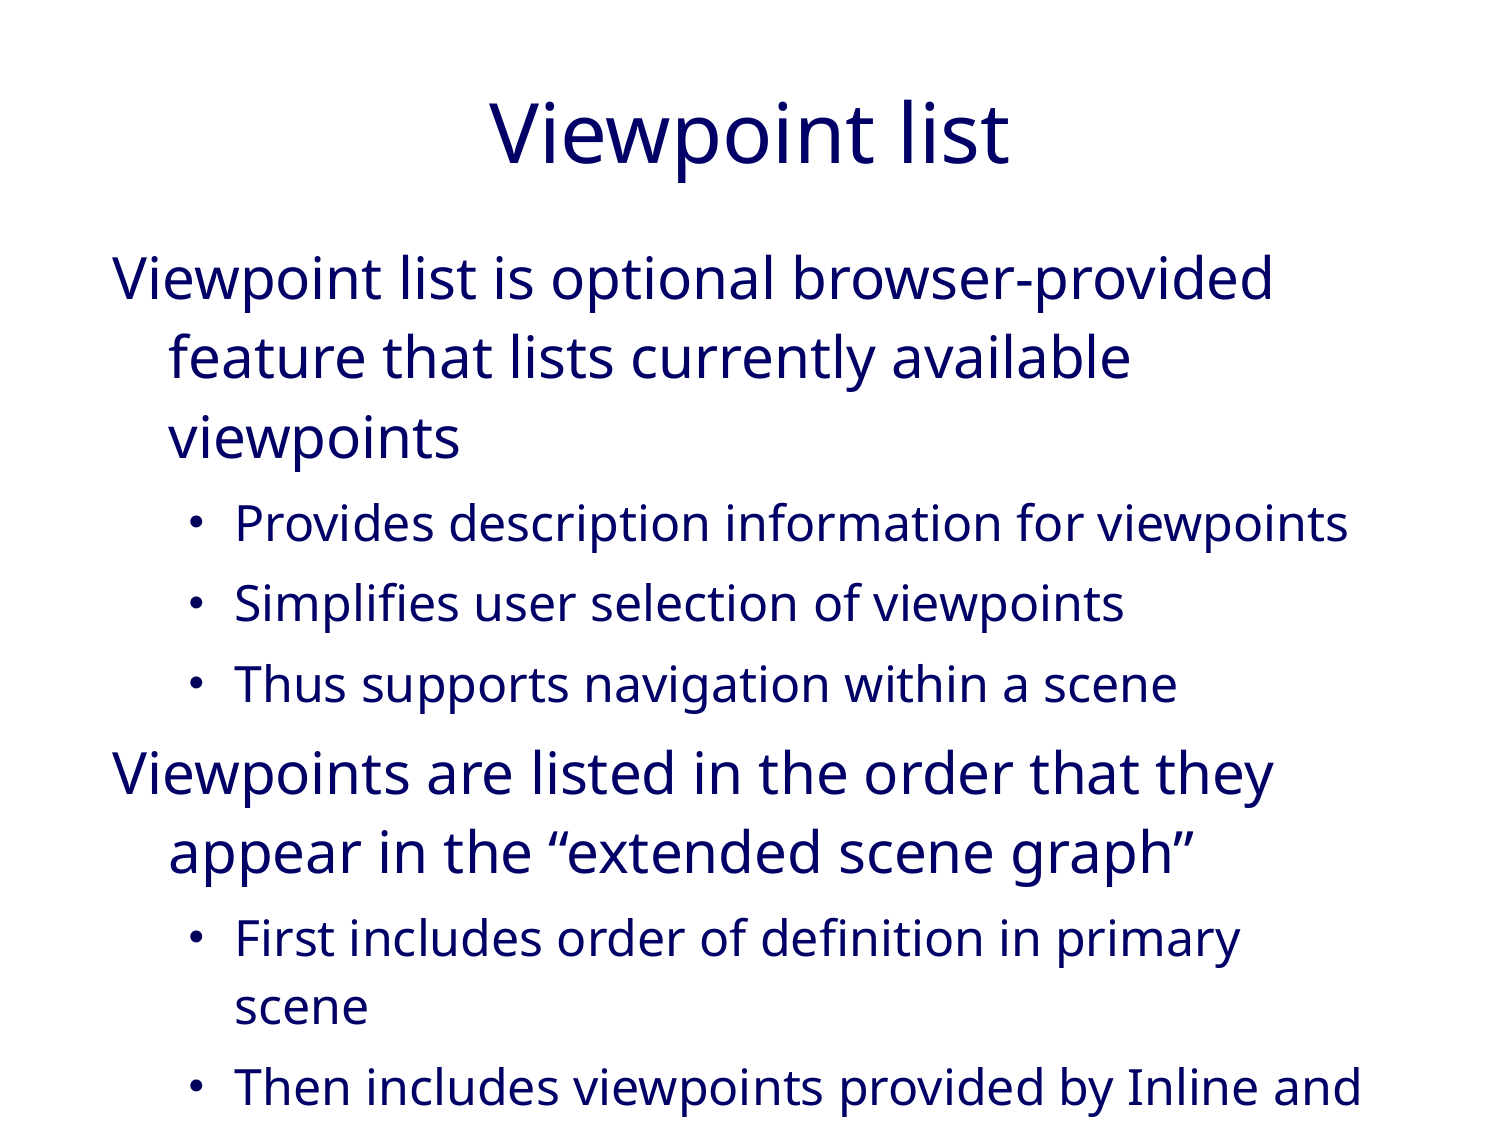

# Viewpoint list
Viewpoint list is optional browser-provided feature that lists currently available viewpoints
Provides description information for viewpoints
Simplifies user selection of viewpoints
Thus supports navigation within a scene
Viewpoints are listed in the order that they appear in the “extended scene graph”
First includes order of definition in primary scene
Then includes viewpoints provided by Inline and prototype instances, inserted in order within the list
Authors need to order Viewpoints carefully so that user navigation, understanding is best supported